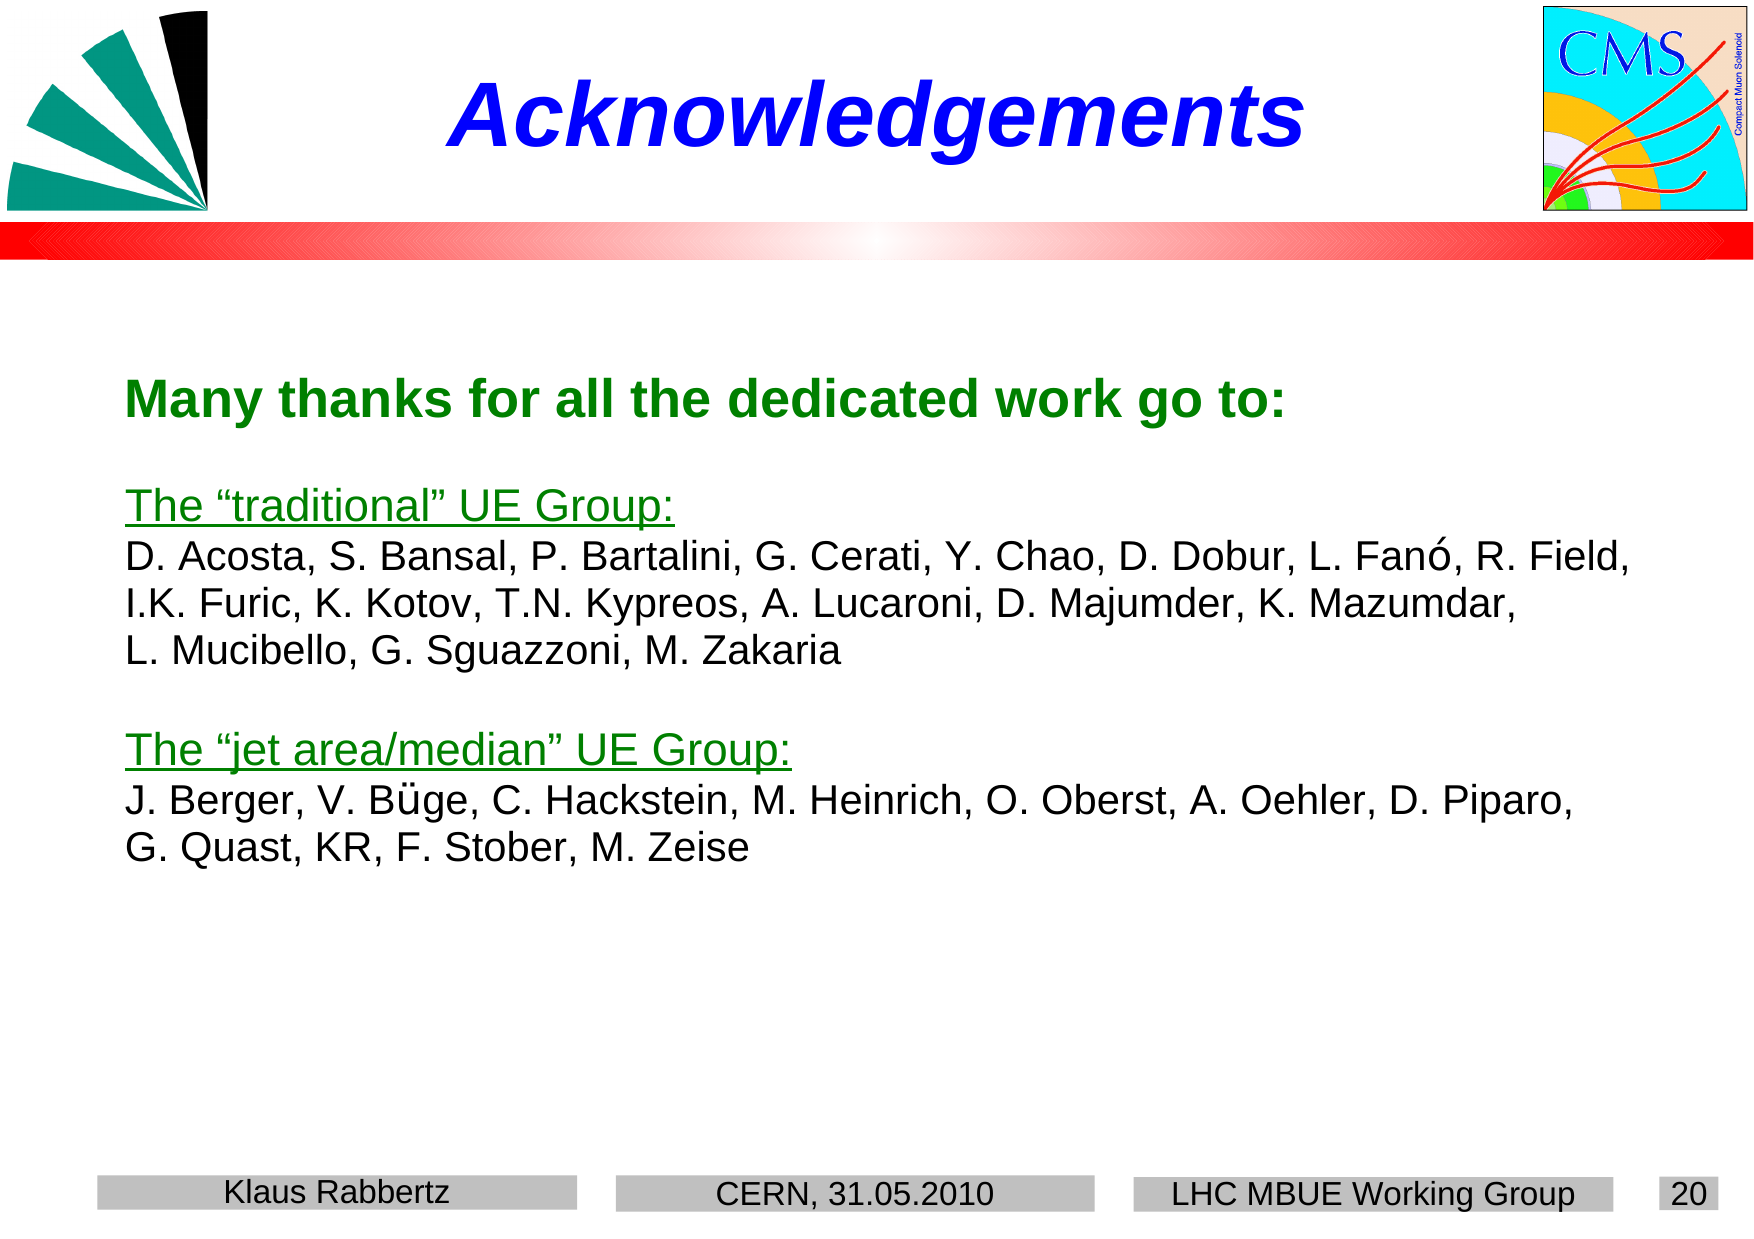

# Acknowledgements
Many thanks for all the dedicated work go to:
The “traditional” UE Group:
D. Acosta, S. Bansal, P. Bartalini, G. Cerati, Y. Chao, D. Dobur, L. Fanó, R. Field,
I.K. Furic, K. Kotov, T.N. Kypreos, A. Lucaroni, D. Majumder, K. Mazumdar,
L. Mucibello, G. Sguazzoni, M. Zakaria
The “jet area/median” UE Group:
J. Berger, V. Büge, C. Hackstein, M. Heinrich, O. Oberst, A. Oehler, D. Piparo,
G. Quast, KR, F. Stober, M. Zeise